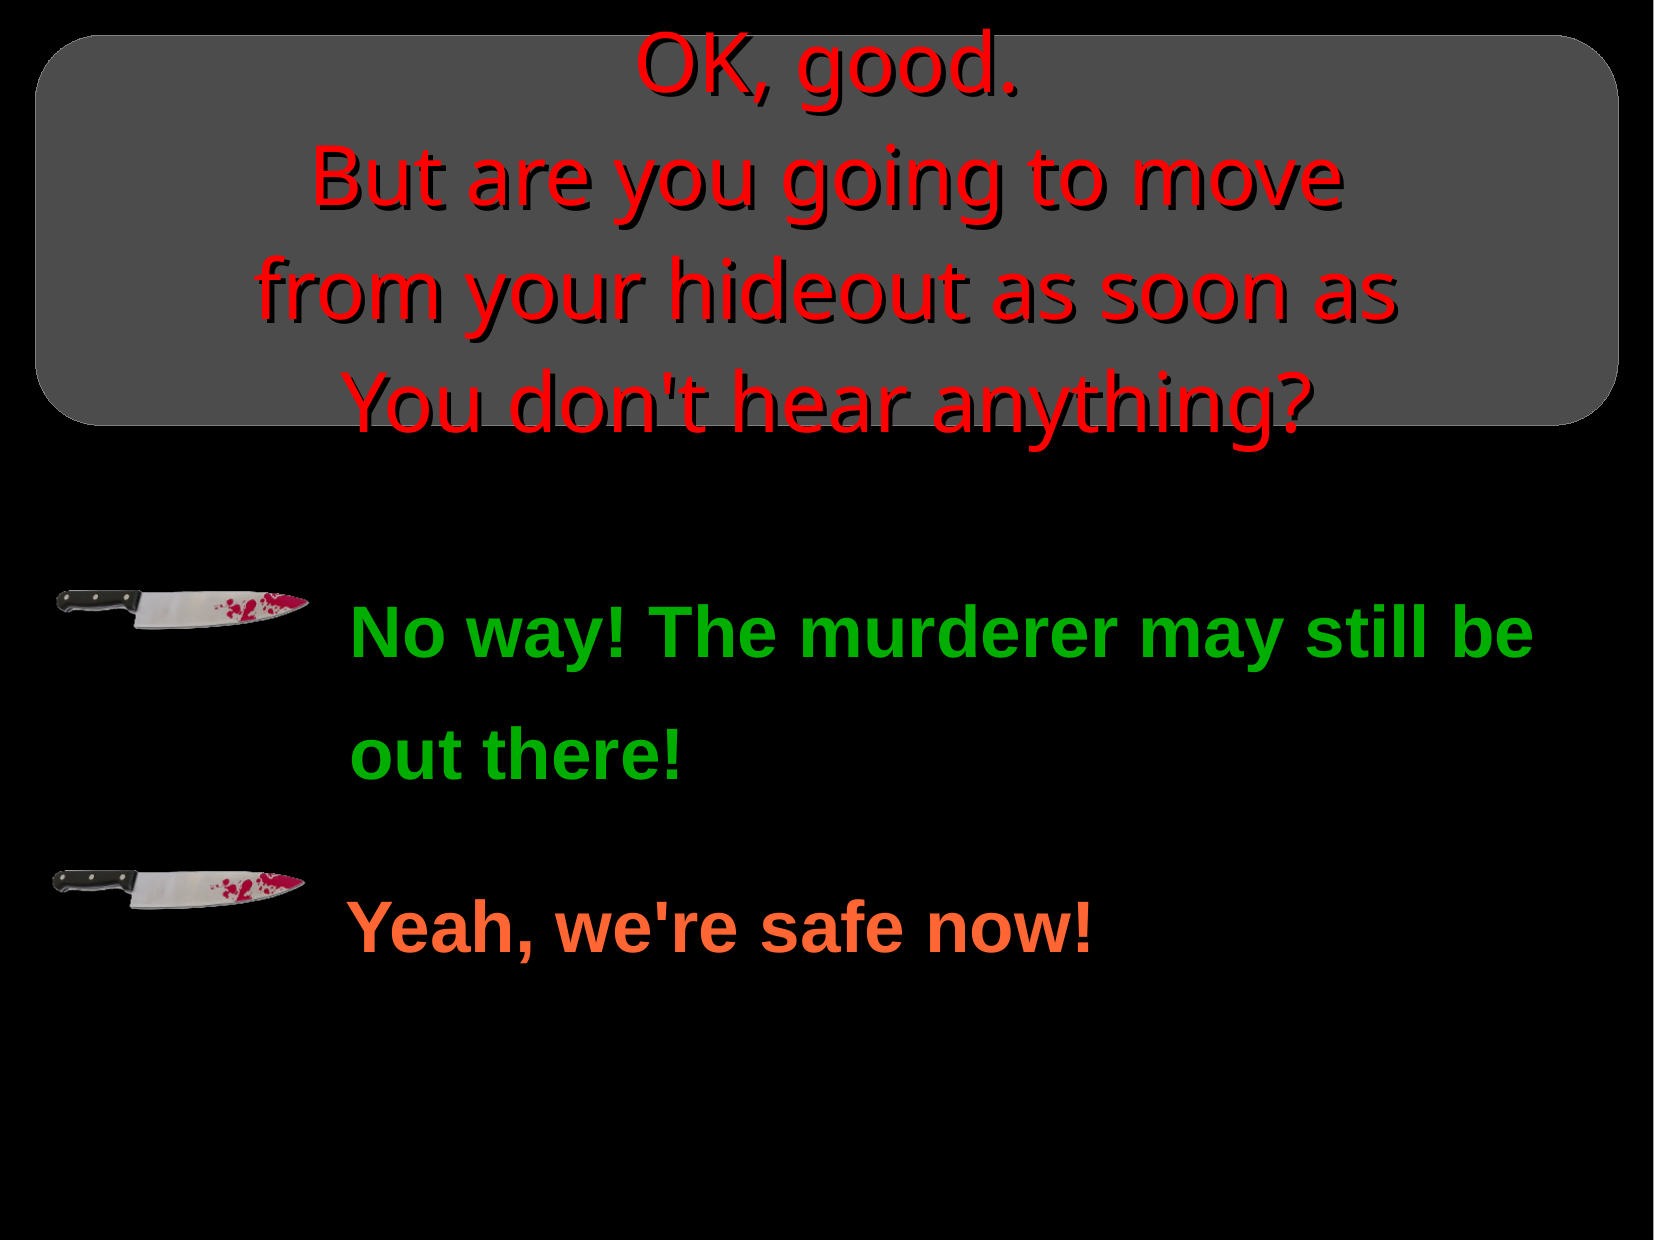

OK, good.
But are you going to move
from your hideout as soon as
You don't hear anything?
No way! The murderer may still be out there!
Yeah, we're safe now!